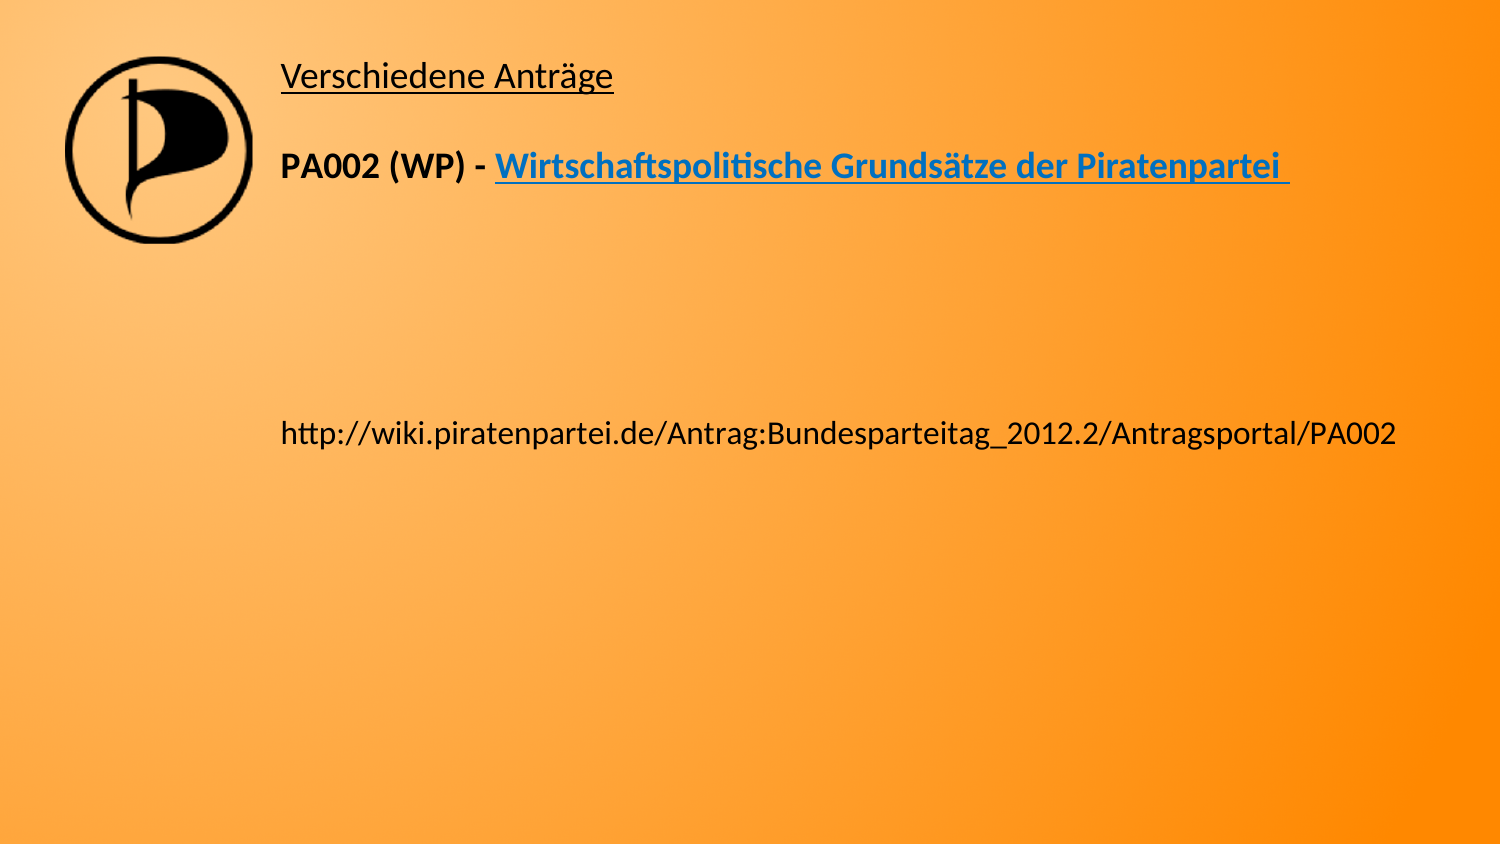

Verschiedene Anträge
PA002 (WP) - Wirtschaftspolitische Grundsätze der Piratenpartei
http://wiki.piratenpartei.de/Antrag:Bundesparteitag_2012.2/Antragsportal/PA002